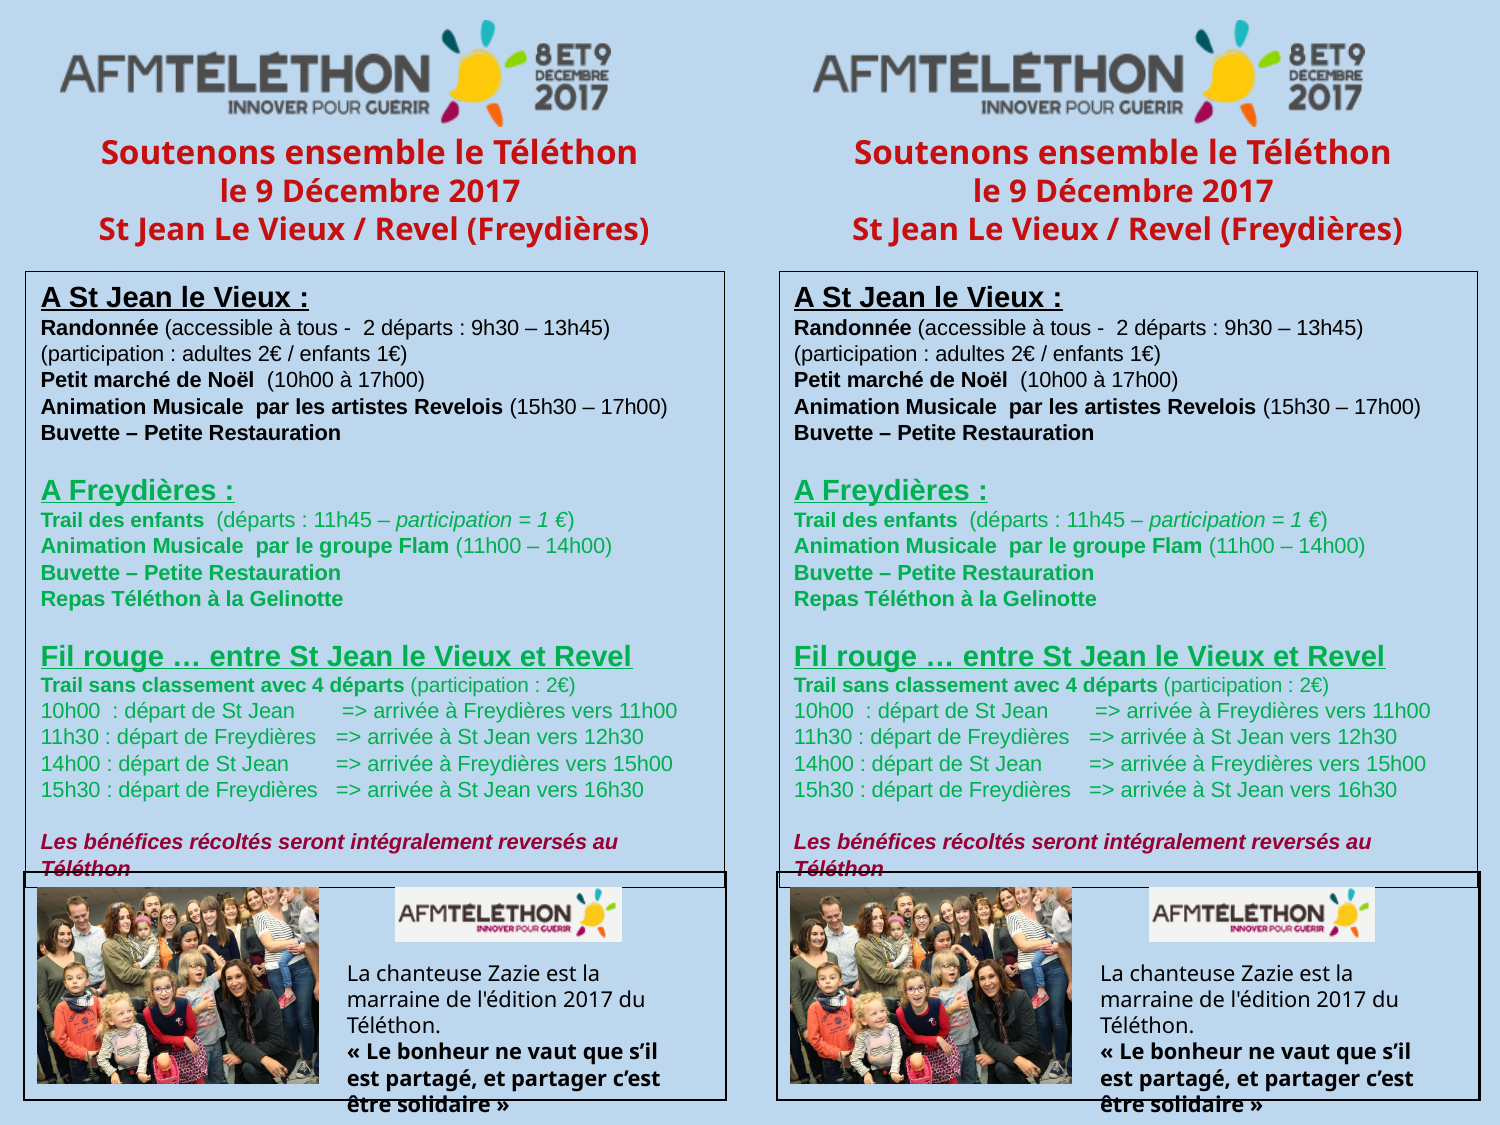

Soutenons ensemble le Téléthon
le 9 Décembre 2017
St Jean Le Vieux / Revel (Freydières)
A St Jean le Vieux :
Randonnée (accessible à tous - 2 départs : 9h30 – 13h45)
(participation : adultes 2€ / enfants 1€)
Petit marché de Noël  (10h00 à 17h00)
Animation Musicale  par les artistes Revelois (15h30 – 17h00)
Buvette – Petite Restauration
A Freydières :
Trail des enfants (départs : 11h45 – participation = 1 €)
Animation Musicale  par le groupe Flam (11h00 – 14h00)
Buvette – Petite Restauration
Repas Téléthon à la Gelinotte
Fil rouge … entre St Jean le Vieux et Revel
Trail sans classement avec 4 départs (participation : 2€)
10h00 : départ de St Jean	 => arrivée à Freydières vers 11h00
11h30 : départ de Freydières	=> arrivée à St Jean vers 12h30
14h00 : départ de St Jean 	=> arrivée à Freydières vers 15h00
15h30 : départ de Freydières 	=> arrivée à St Jean vers 16h30
Les bénéfices récoltés seront intégralement reversés au Téléthon
La chanteuse Zazie est la marraine de l'édition 2017 du Téléthon.
« Le bonheur ne vaut que s’il est partagé, et partager c’est être solidaire »
Soutenons ensemble le Téléthon
le 9 Décembre 2017
St Jean Le Vieux / Revel (Freydières)
A St Jean le Vieux :
Randonnée (accessible à tous - 2 départs : 9h30 – 13h45)
(participation : adultes 2€ / enfants 1€)
Petit marché de Noël  (10h00 à 17h00)
Animation Musicale  par les artistes Revelois (15h30 – 17h00)
Buvette – Petite Restauration
A Freydières :
Trail des enfants (départs : 11h45 – participation = 1 €)
Animation Musicale  par le groupe Flam (11h00 – 14h00)
Buvette – Petite Restauration
Repas Téléthon à la Gelinotte
Fil rouge … entre St Jean le Vieux et Revel
Trail sans classement avec 4 départs (participation : 2€)
10h00 : départ de St Jean	 => arrivée à Freydières vers 11h00
11h30 : départ de Freydières	=> arrivée à St Jean vers 12h30
14h00 : départ de St Jean 	=> arrivée à Freydières vers 15h00
15h30 : départ de Freydières 	=> arrivée à St Jean vers 16h30
Les bénéfices récoltés seront intégralement reversés au Téléthon
La chanteuse Zazie est la marraine de l'édition 2017 du Téléthon.
« Le bonheur ne vaut que s’il est partagé, et partager c’est être solidaire »